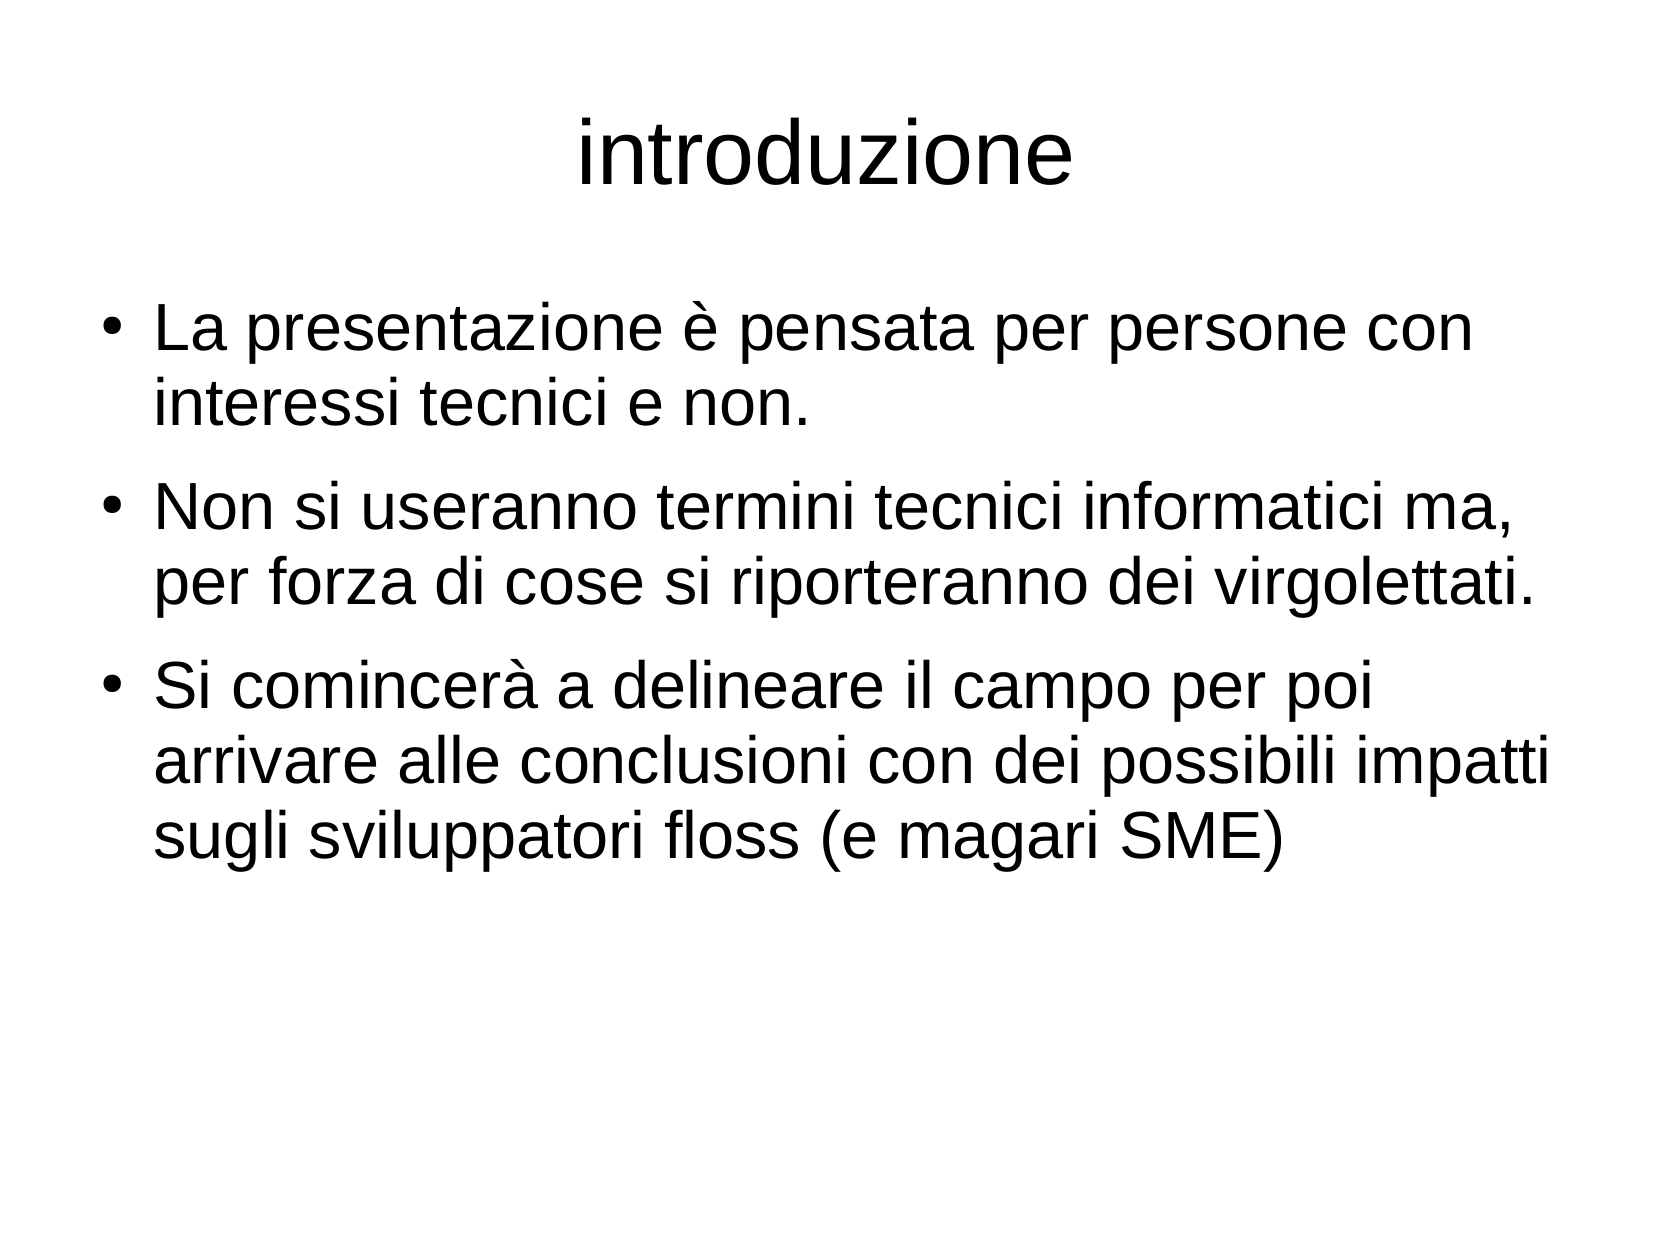

# introduzione
La presentazione è pensata per persone con interessi tecnici e non.
Non si useranno termini tecnici informatici ma, per forza di cose si riporteranno dei virgolettati.
Si comincerà a delineare il campo per poi arrivare alle conclusioni con dei possibili impatti sugli sviluppatori floss (e magari SME)